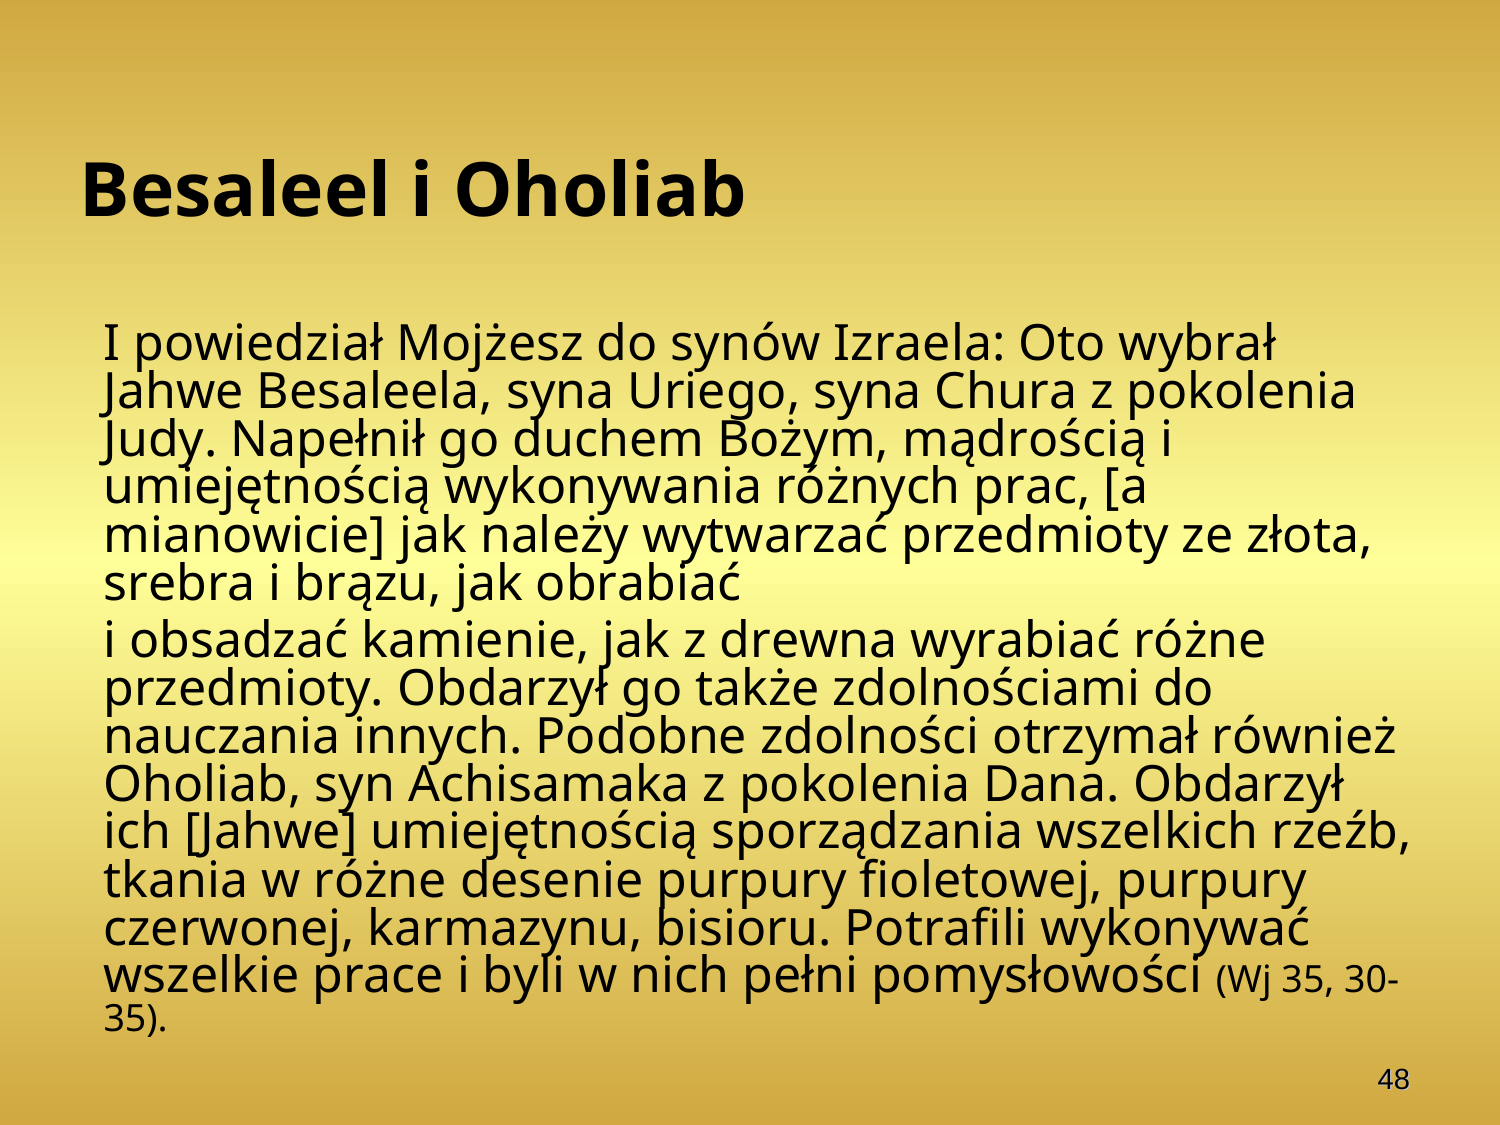

# Besaleel i Oholiab
I powiedział Mojżesz do synów Izraela: Oto wybrał Jahwe Besaleela, syna Uriego, syna Chura z pokolenia Judy. Napełnił go duchem Bożym, mądrością i umiejętnością wykonywania różnych prac, [a mianowicie] jak należy wytwarzać przedmioty ze złota, srebra i brązu, jak obrabiać
i obsadzać kamienie, jak z drewna wyrabiać różne przedmioty. Obdarzył go także zdolnościami do nauczania innych. Podobne zdolności otrzymał również Oholiab, syn Achisamaka z pokolenia Dana. Obdarzył ich [Jahwe] umiejętnością sporządzania wszelkich rzeźb, tkania w różne desenie purpury fioletowej, purpury czerwonej, karmazynu, bisioru. Potrafili wykonywać wszelkie prace i byli w nich pełni pomysłowości (Wj 35, 30-35).